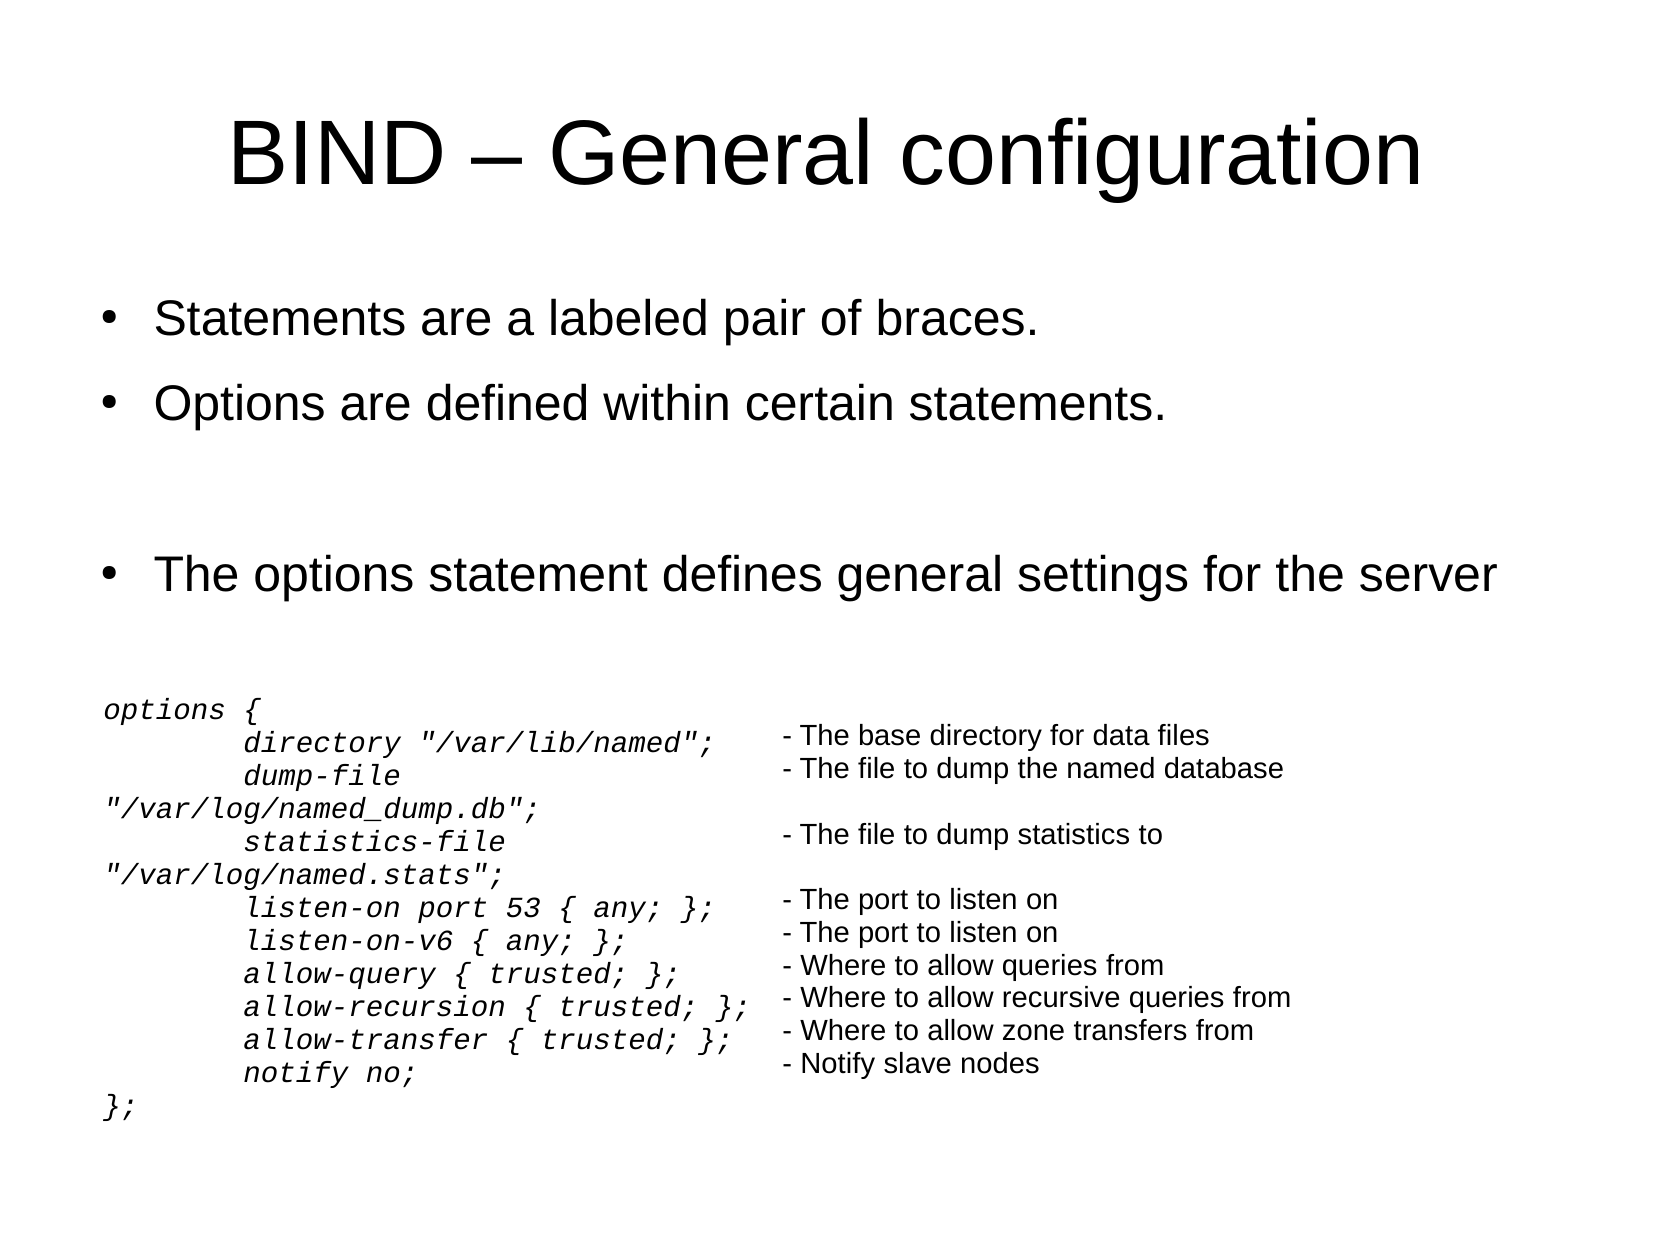

# BIND – General configuration
Statements are a labeled pair of braces.
Options are defined within certain statements.
The options statement defines general settings for the server
- The base directory for data files
- The file to dump the named database
- The file to dump statistics to
- The port to listen on
- The port to listen on
- Where to allow queries from
- Where to allow recursive queries from
- Where to allow zone transfers from
- Notify slave nodes
options {
 directory "/var/lib/named";
 dump-file "/var/log/named_dump.db";
 statistics-file "/var/log/named.stats";
 listen-on port 53 { any; };
 listen-on-v6 { any; };
 allow-query { trusted; };
 allow-recursion { trusted; };
 allow-transfer { trusted; };
 notify no;
};